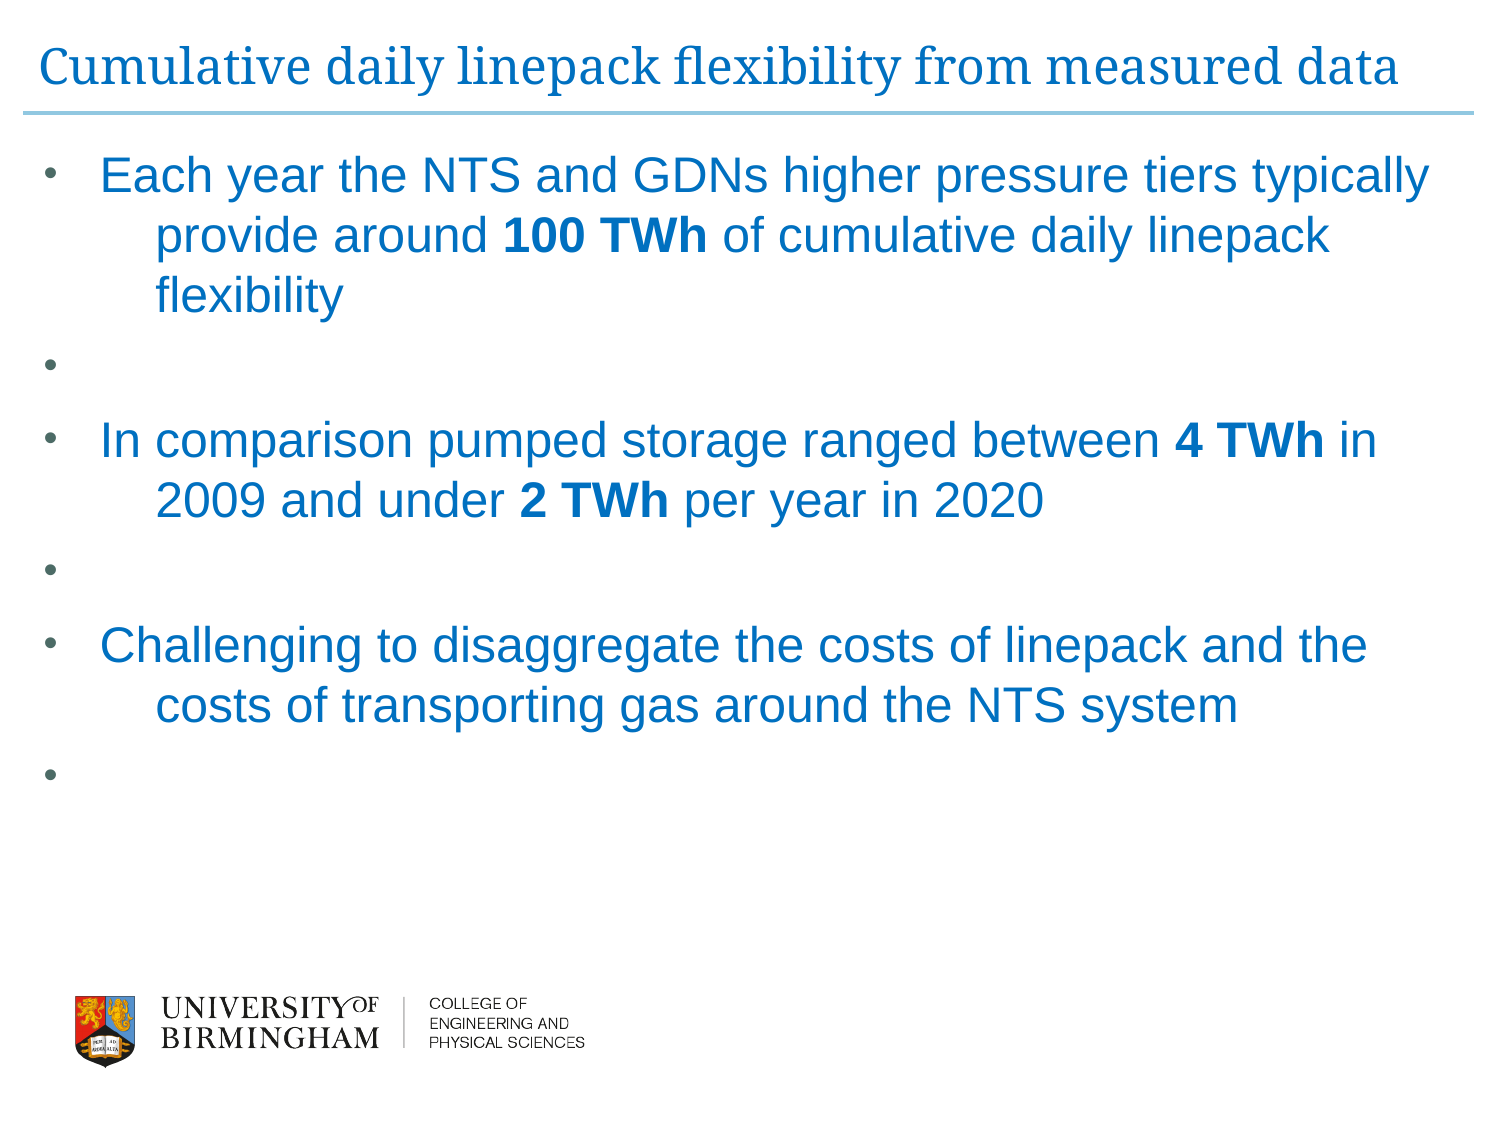

Cumulative daily linepack flexibility from measured data
# Each year the NTS and GDNs higher pressure tiers typically provide around 100 TWh of cumulative daily linepack flexibility
In comparison pumped storage ranged between 4 TWh in 2009 and under 2 TWh per year in 2020
Challenging to disaggregate the costs of linepack and the costs of transporting gas around the NTS system